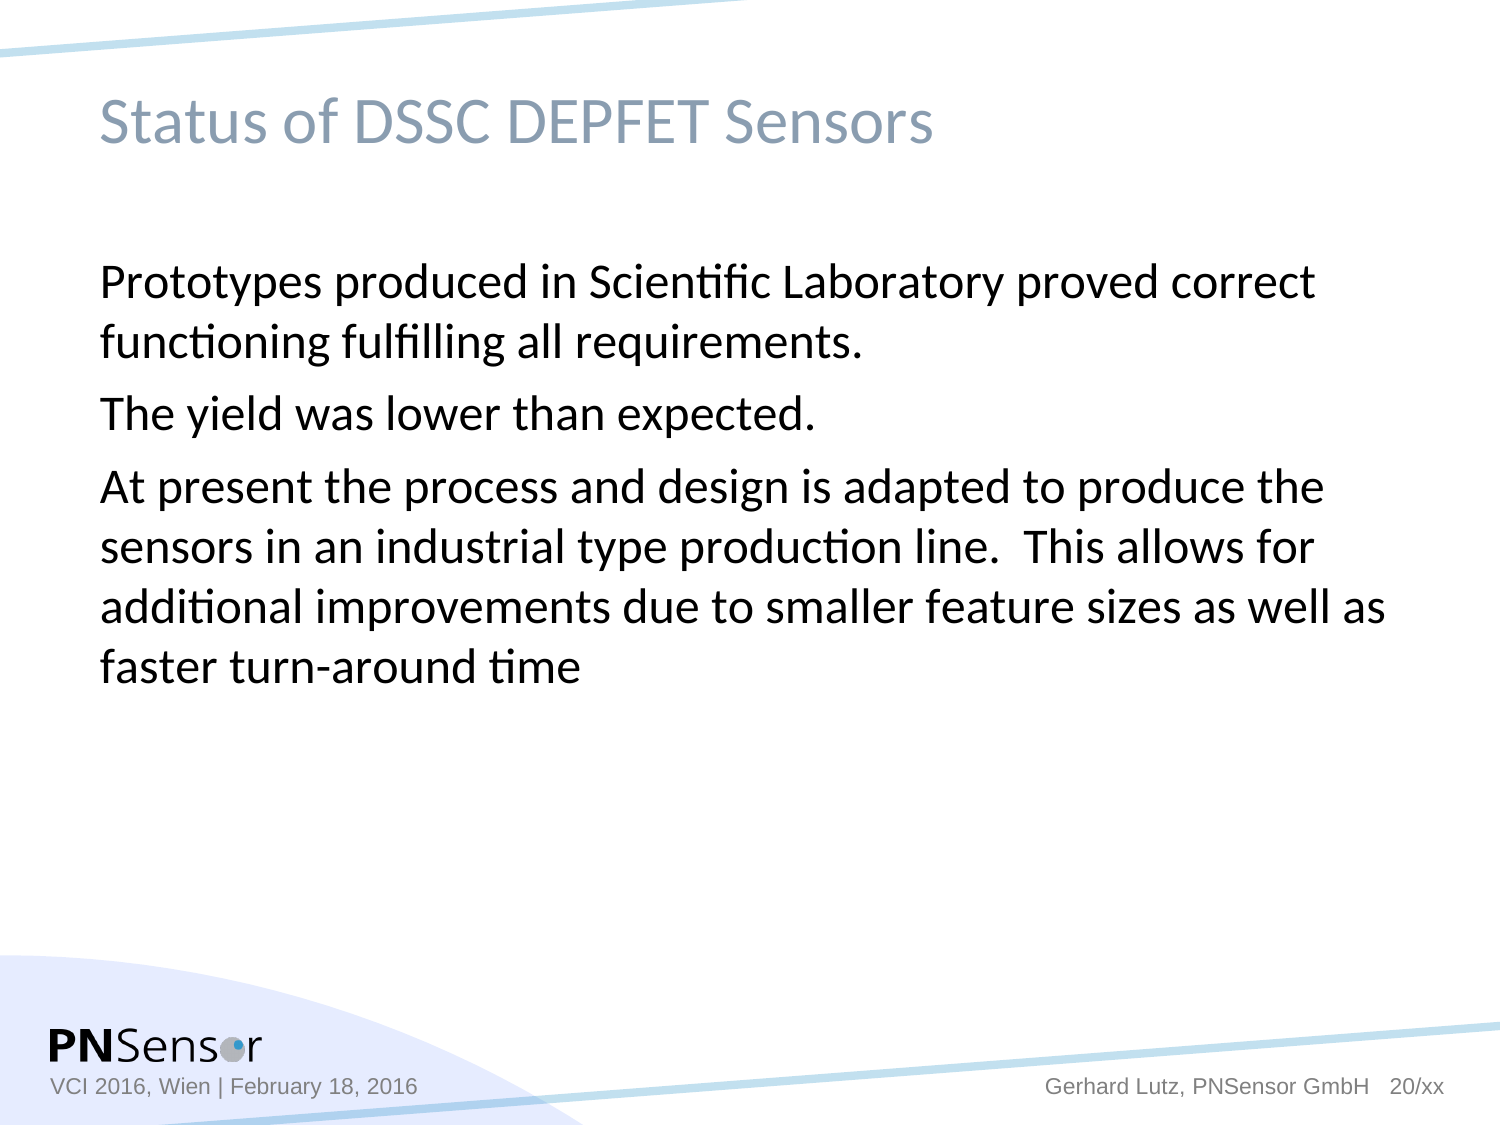

# Status of DSSC DEPFET Sensors
Prototypes produced in Scientific Laboratory proved correct functioning fulfilling all requirements.
The yield was lower than expected.
At present the process and design is adapted to produce the sensors in an industrial type production line. This allows for additional improvements due to smaller feature sizes as well as faster turn-around time